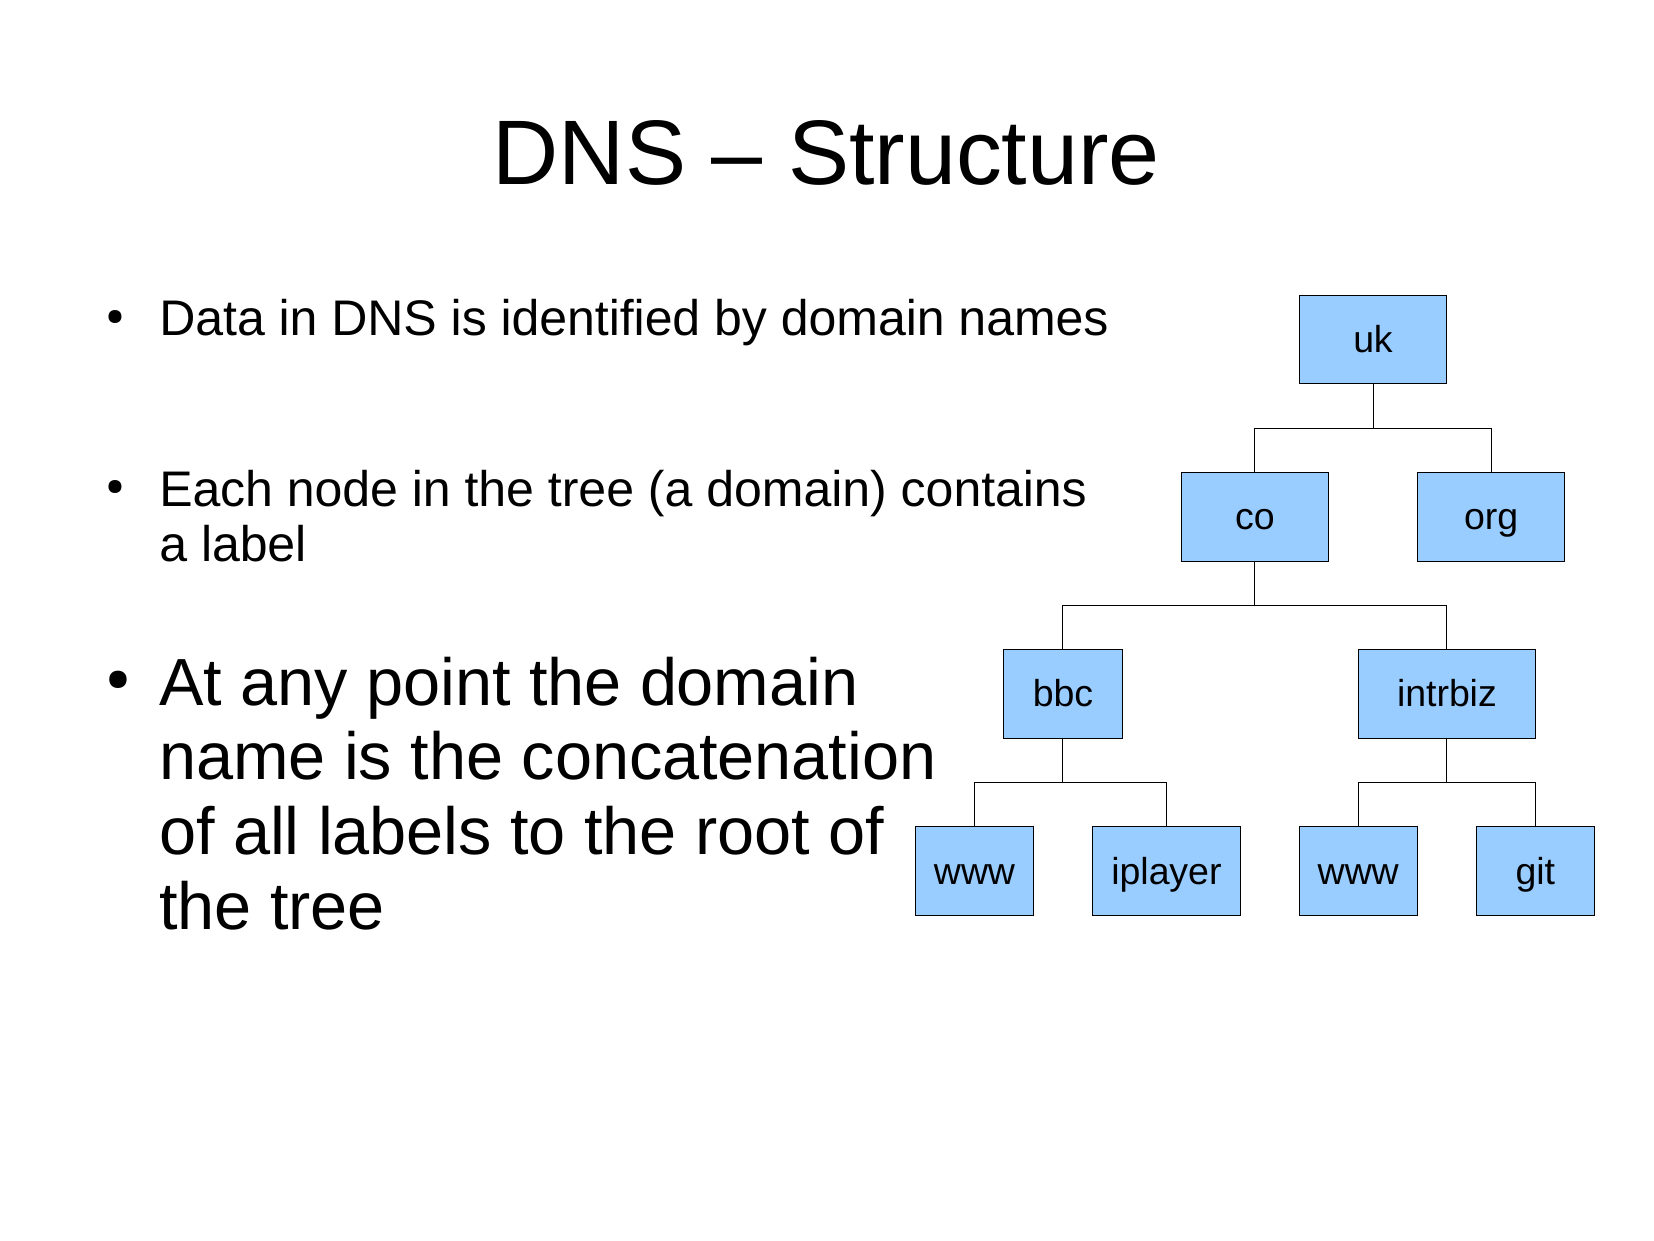

# DNS – Structure
Data in DNS is identified by domain names
Each node in the tree (a domain) contains a label
uk
co
org
At any point the domain name is the concatenation of all labels to the root of the tree
bbc
intrbiz
www
iplayer
www
git